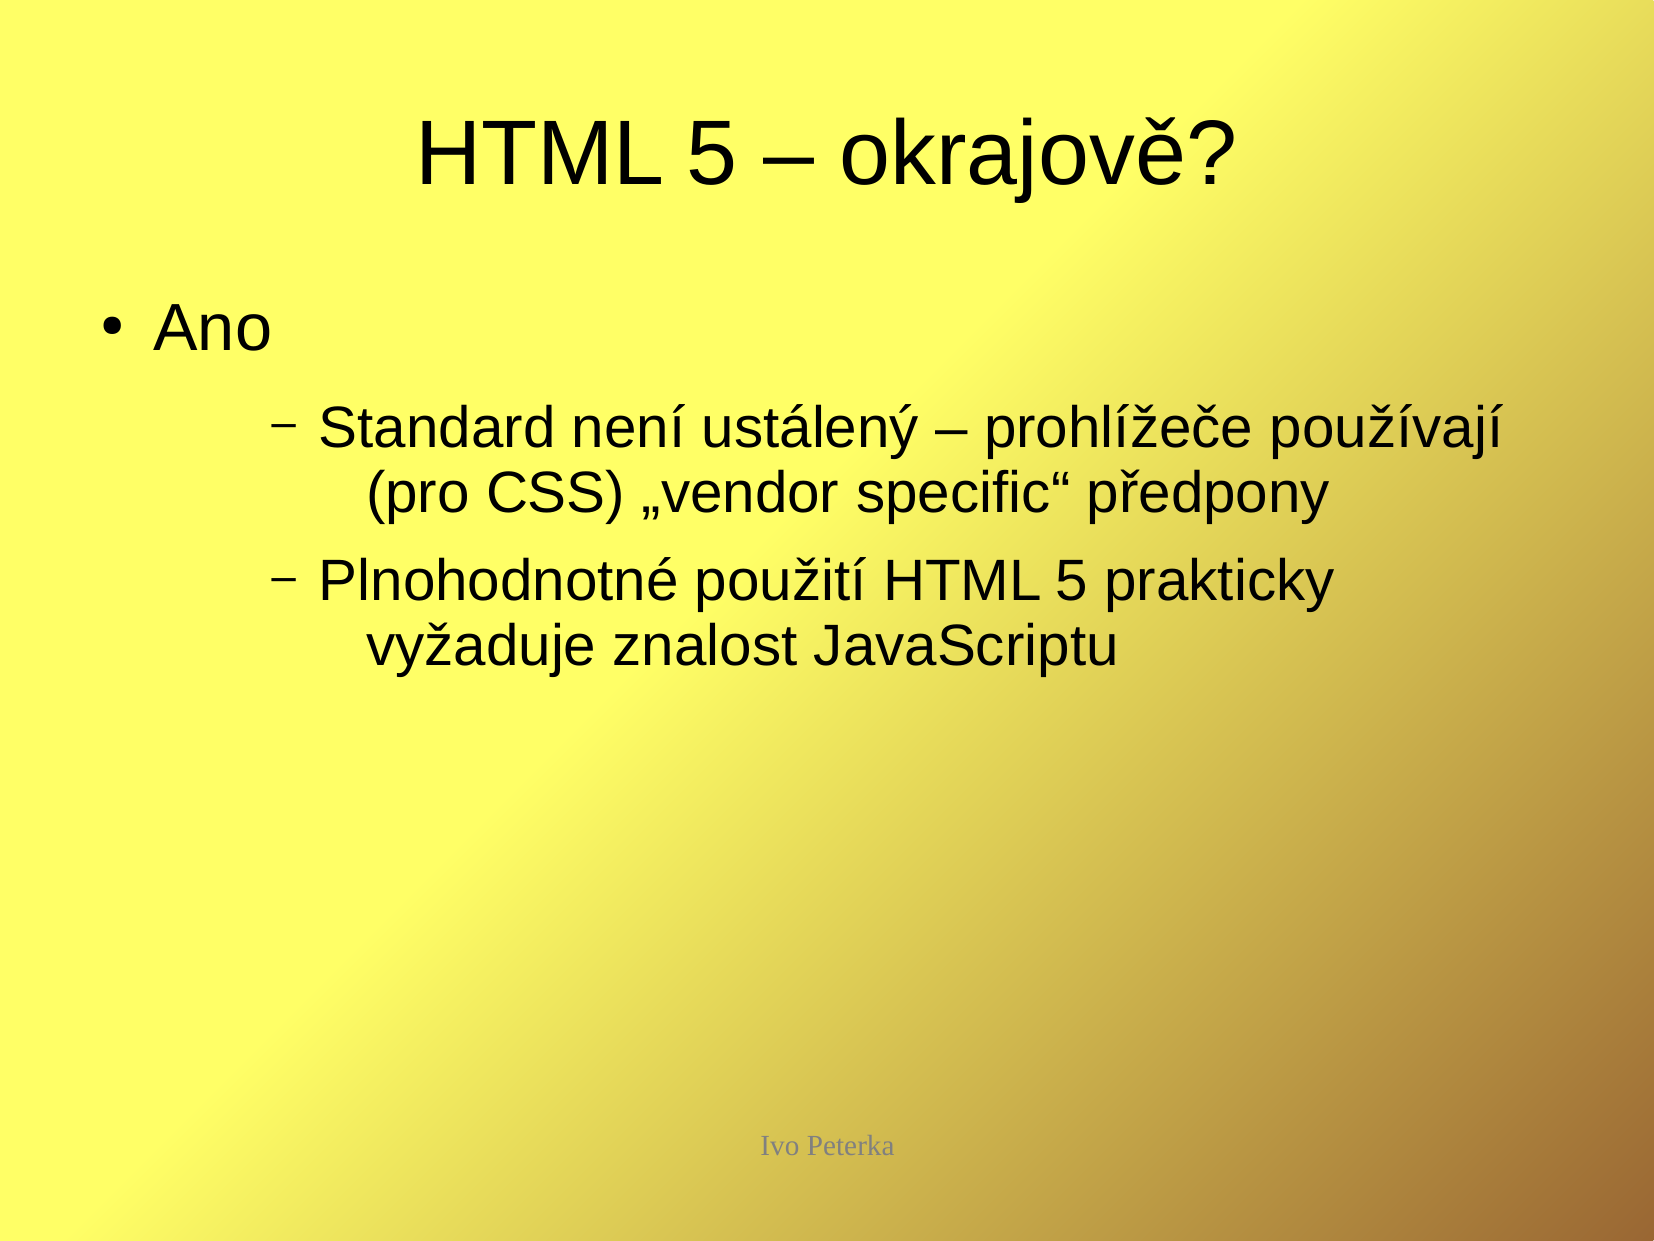

# HTML 5 – okrajově?
Ano
Standard není ustálený – prohlížeče používají (pro CSS) „vendor specific“ předpony
Plnohodnotné použití HTML 5 prakticky vyžaduje znalost JavaScriptu